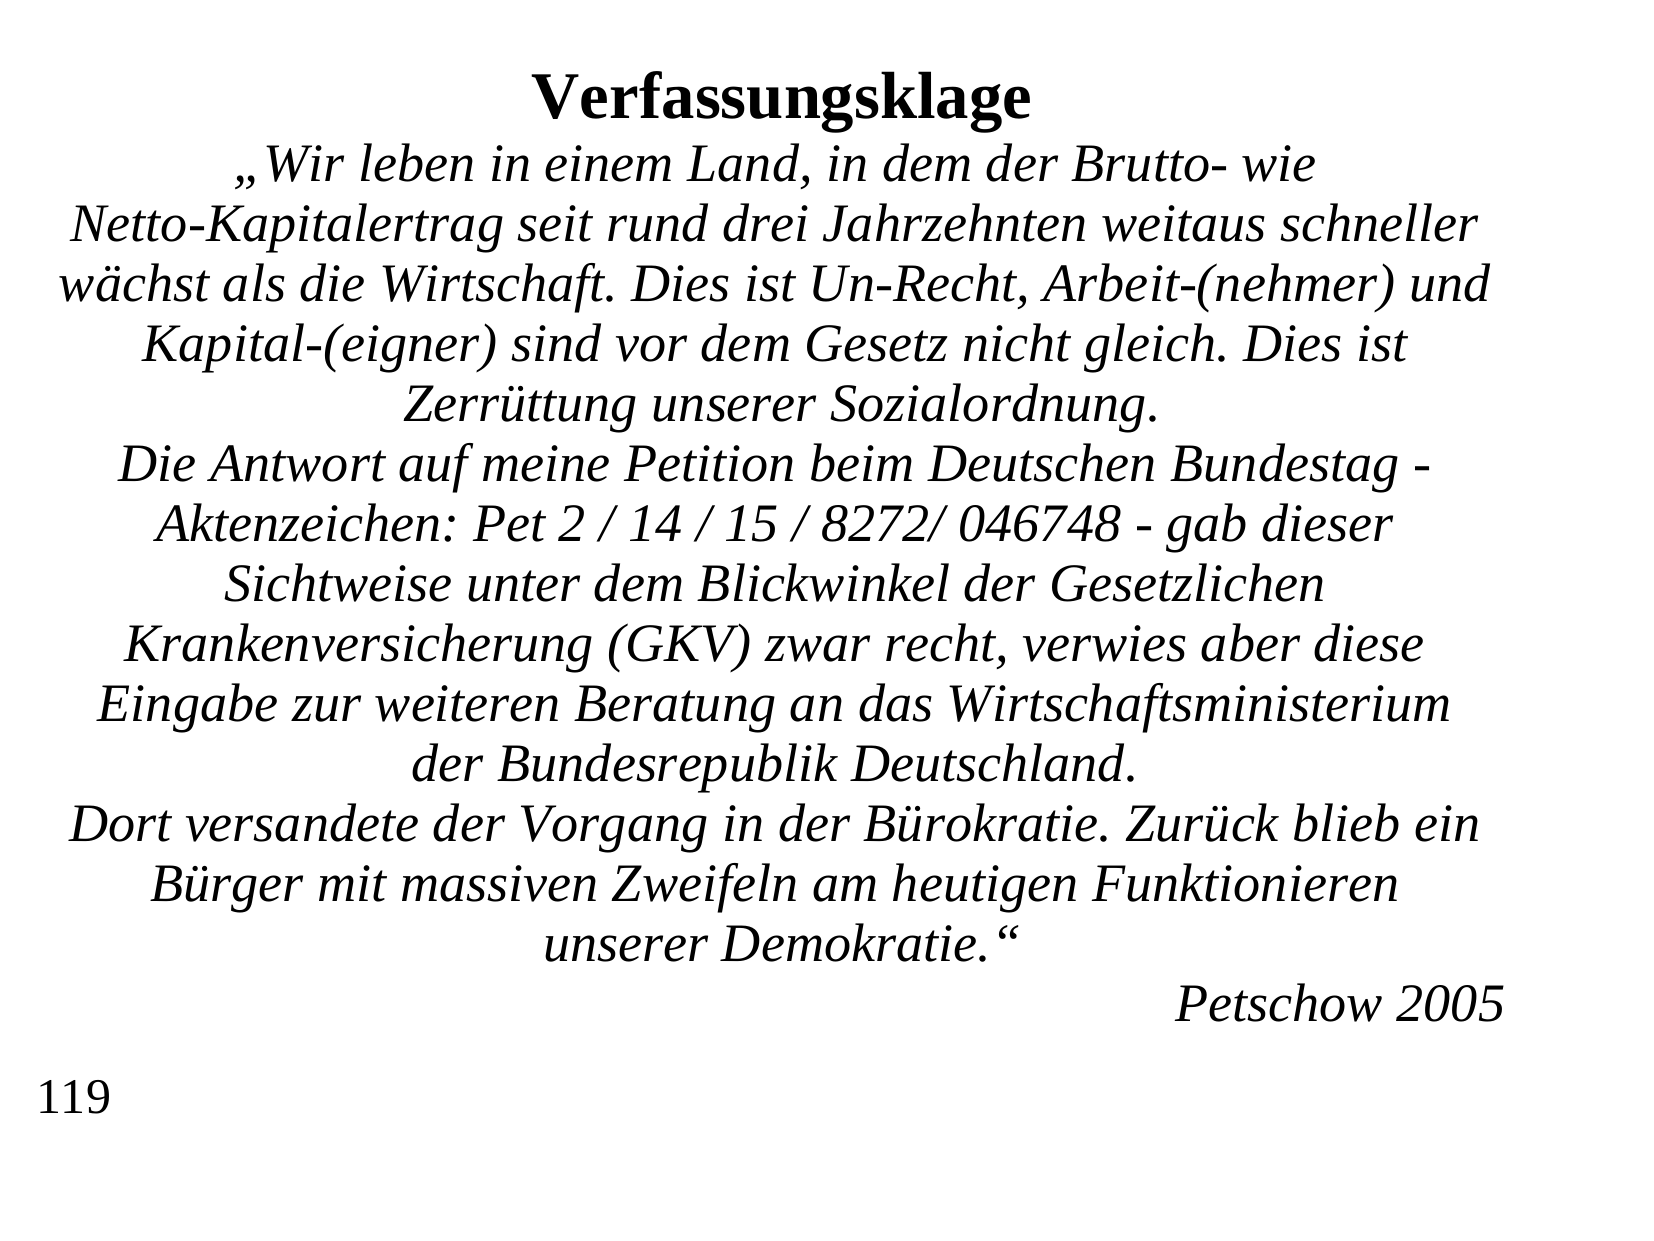

Verfassungsklage
„Wir leben in einem Land, in dem der Brutto- wie
Netto-Kapitalertrag seit rund drei Jahrzehnten weitaus schneller
wächst als die Wirtschaft. Dies ist Un-Recht, Arbeit-(nehmer) und
Kapital-(eigner) sind vor dem Gesetz nicht gleich. Dies ist
Zerrüttung unserer Sozialordnung.
Die Antwort auf meine Petition beim Deutschen Bundestag -
Aktenzeichen: Pet 2 / 14 / 15 / 8272/ 046748 - gab dieser
Sichtweise unter dem Blickwinkel der Gesetzlichen
Krankenversicherung (GKV) zwar recht, verwies aber diese
Eingabe zur weiteren Beratung an das Wirtschaftsministerium
der Bundesrepublik Deutschland.
Dort versandete der Vorgang in der Bürokratie. Zurück blieb ein
Bürger mit massiven Zweifeln am heutigen Funktionieren
unserer Demokratie.“
Petschow 2005